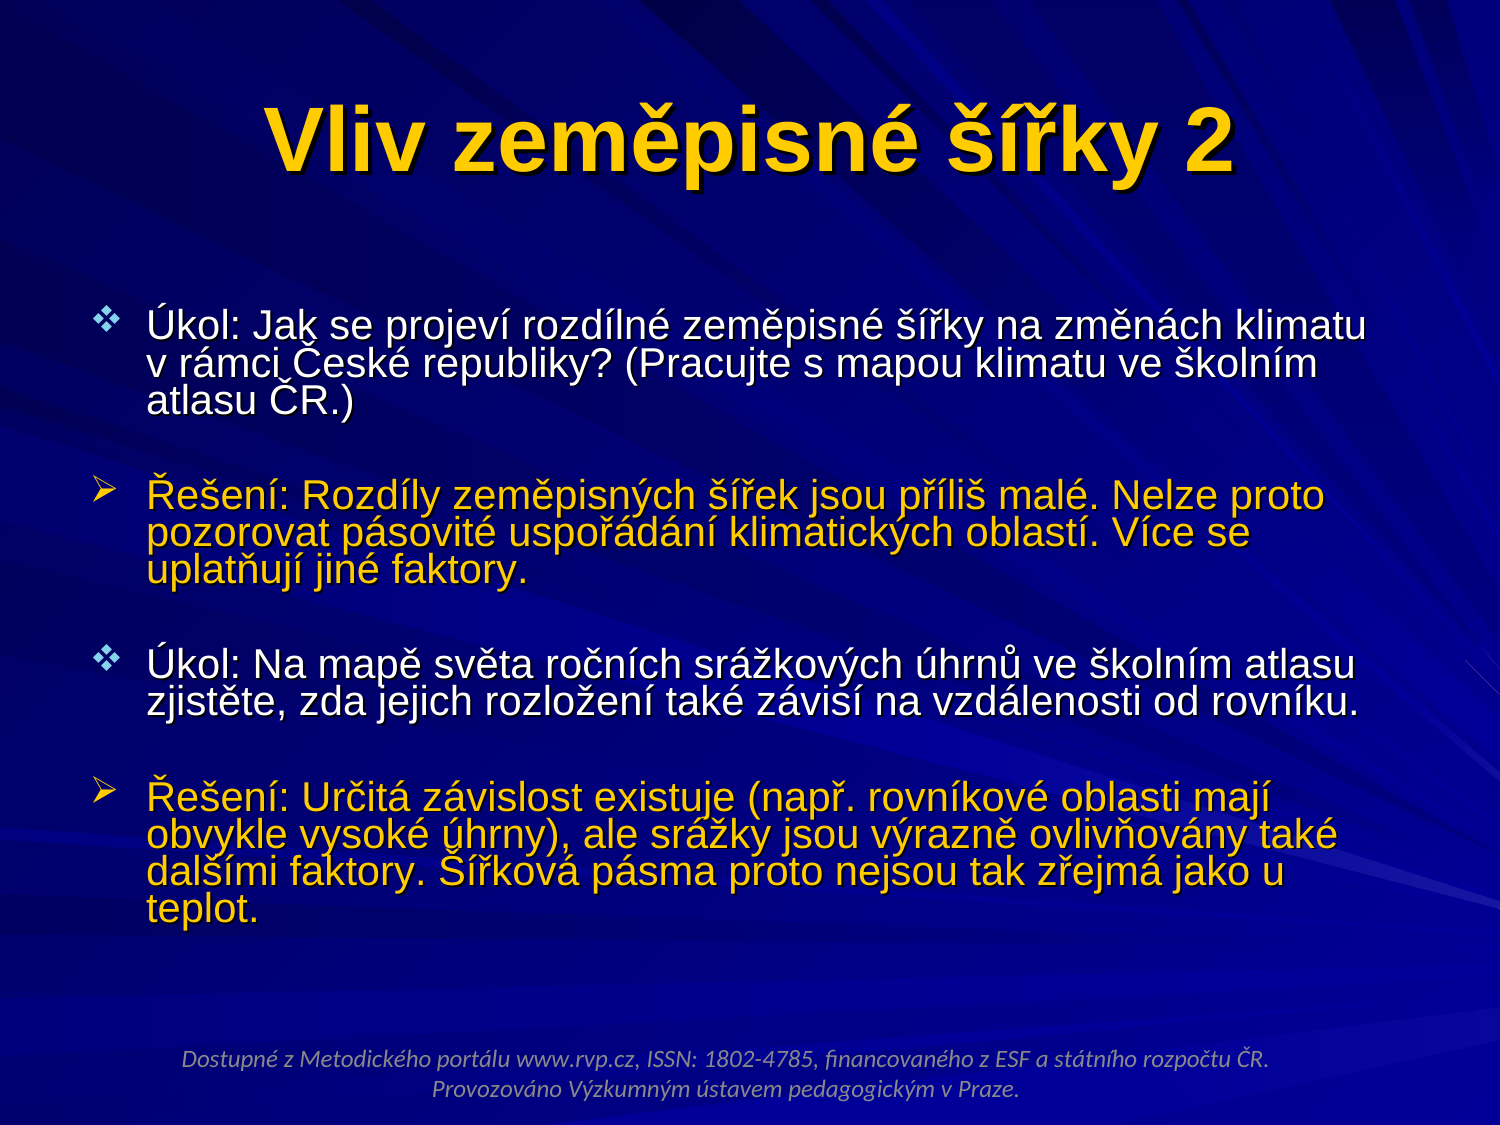

# Vliv zeměpisné šířky 2
Úkol: Jak se projeví rozdílné zeměpisné šířky na změnách klimatu
v rámci České republiky? (Pracujte s mapou klimatu ve školním atlasu ČR.)
Řešení: Rozdíly zeměpisných šířek jsou příliš malé. Nelze proto pozorovat pásovité uspořádání klimatických oblastí. Více se uplatňují jiné faktory.
Úkol: Na mapě světa ročních srážkových úhrnů ve školním atlasu zjistěte, zda jejich rozložení také závisí na vzdálenosti od rovníku.
Řešení: Určitá závislost existuje (např. rovníkové oblasti mají obvykle vysoké úhrny), ale srážky jsou výrazně ovlivňovány také dalšími faktory. Šířková pásma proto nejsou tak zřejmá jako u teplot.
Dostupné z Metodického portálu www.rvp.cz, ISSN: 1802-4785, financovaného z ESF a státního rozpočtu ČR. Provozováno Výzkumným ústavem pedagogickým v Praze.